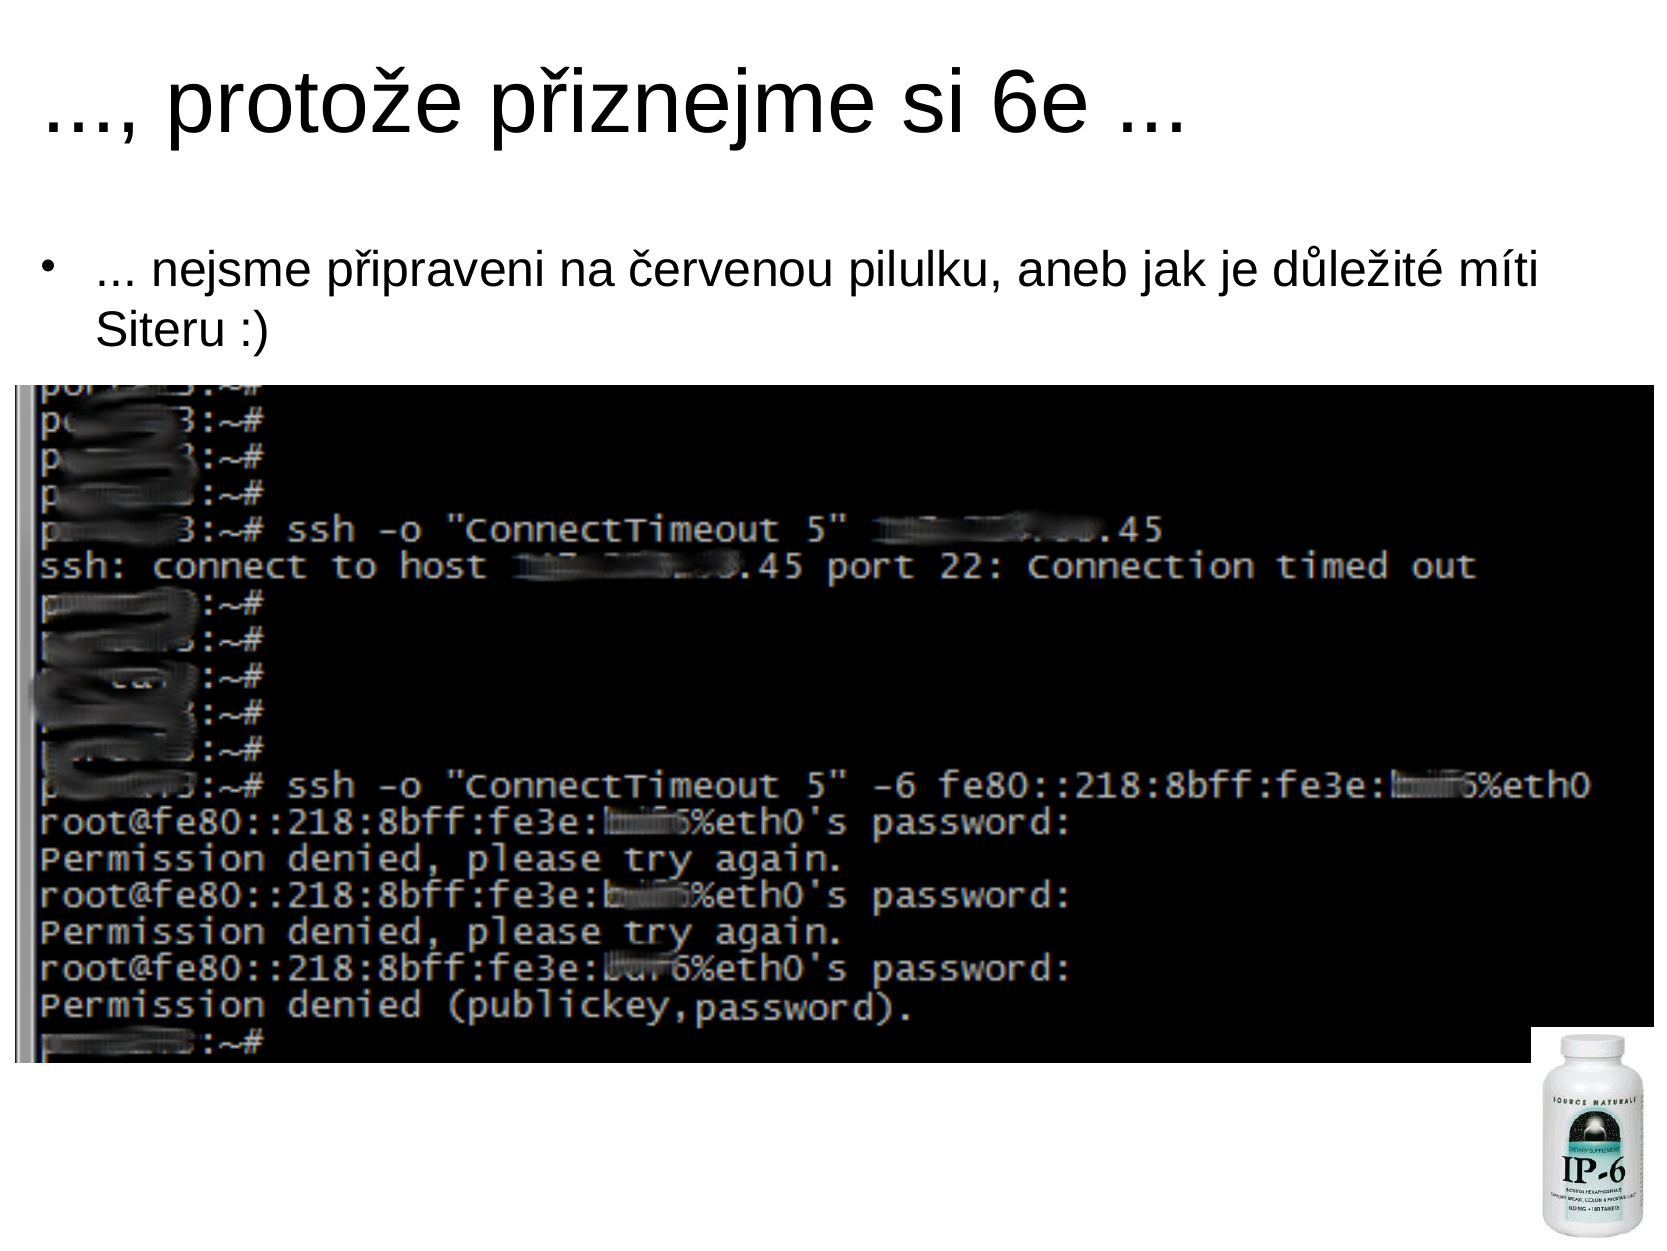

# ..., protože přiznejme si 6e ...
... nejsme připraveni na červenou pilulku, aneb jak je důležité míti Siteru :)